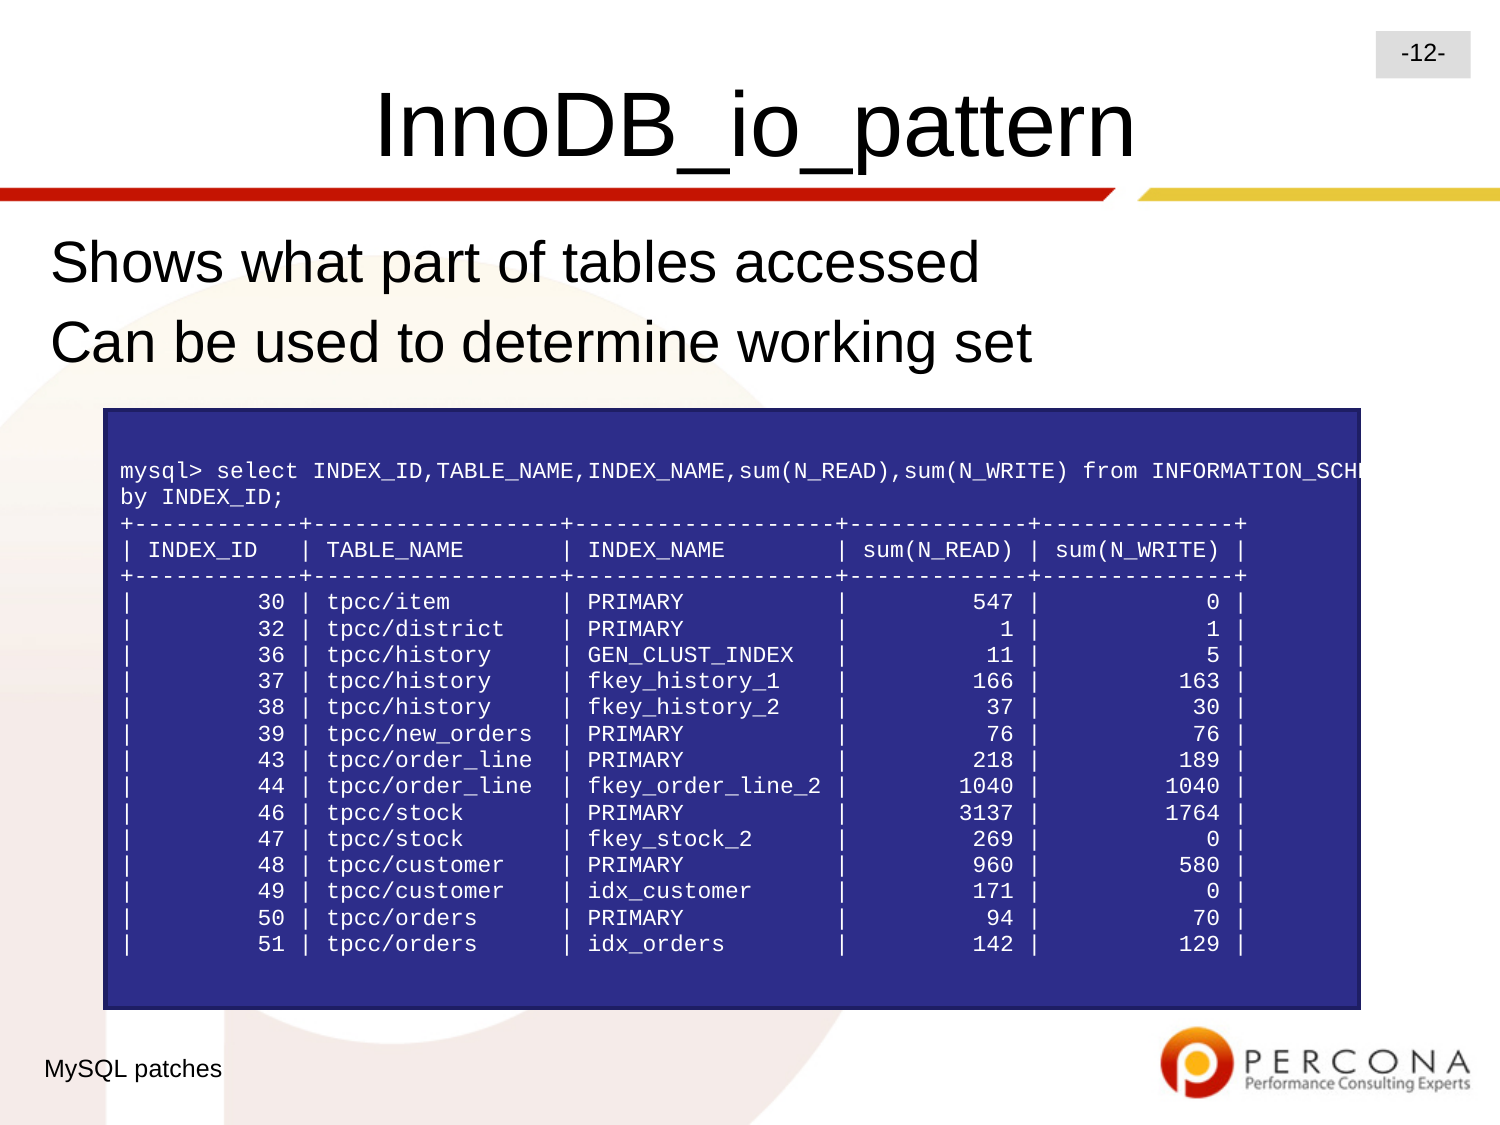

# InnoDB_io_pattern
Shows what part of tables accessed
Can be used to determine working set
mysql> select INDEX_ID,TABLE_NAME,INDEX_NAME,sum(N_READ),sum(N_WRITE) from INFORMATION_SCHEMA.INNODB_ALL_PAGE_IO group
by INDEX_ID;
+------------+------------------+-------------------+-------------+--------------+
| INDEX_ID | TABLE_NAME | INDEX_NAME | sum(N_READ) | sum(N_WRITE) |
+------------+------------------+-------------------+-------------+--------------+
| 30 | tpcc/item | PRIMARY | 547 | 0 |
| 32 | tpcc/district | PRIMARY | 1 | 1 |
| 36 | tpcc/history | GEN_CLUST_INDEX | 11 | 5 |
| 37 | tpcc/history | fkey_history_1 | 166 | 163 |
| 38 | tpcc/history | fkey_history_2 | 37 | 30 |
| 39 | tpcc/new_orders | PRIMARY | 76 | 76 |
| 43 | tpcc/order_line | PRIMARY | 218 | 189 |
| 44 | tpcc/order_line | fkey_order_line_2 | 1040 | 1040 |
| 46 | tpcc/stock | PRIMARY | 3137 | 1764 |
| 47 | tpcc/stock | fkey_stock_2 | 269 | 0 |
| 48 | tpcc/customer | PRIMARY | 960 | 580 |
| 49 | tpcc/customer | idx_customer | 171 | 0 |
| 50 | tpcc/orders | PRIMARY | 94 | 70 |
| 51 | tpcc/orders | idx_orders | 142 | 129 |
MySQL patches